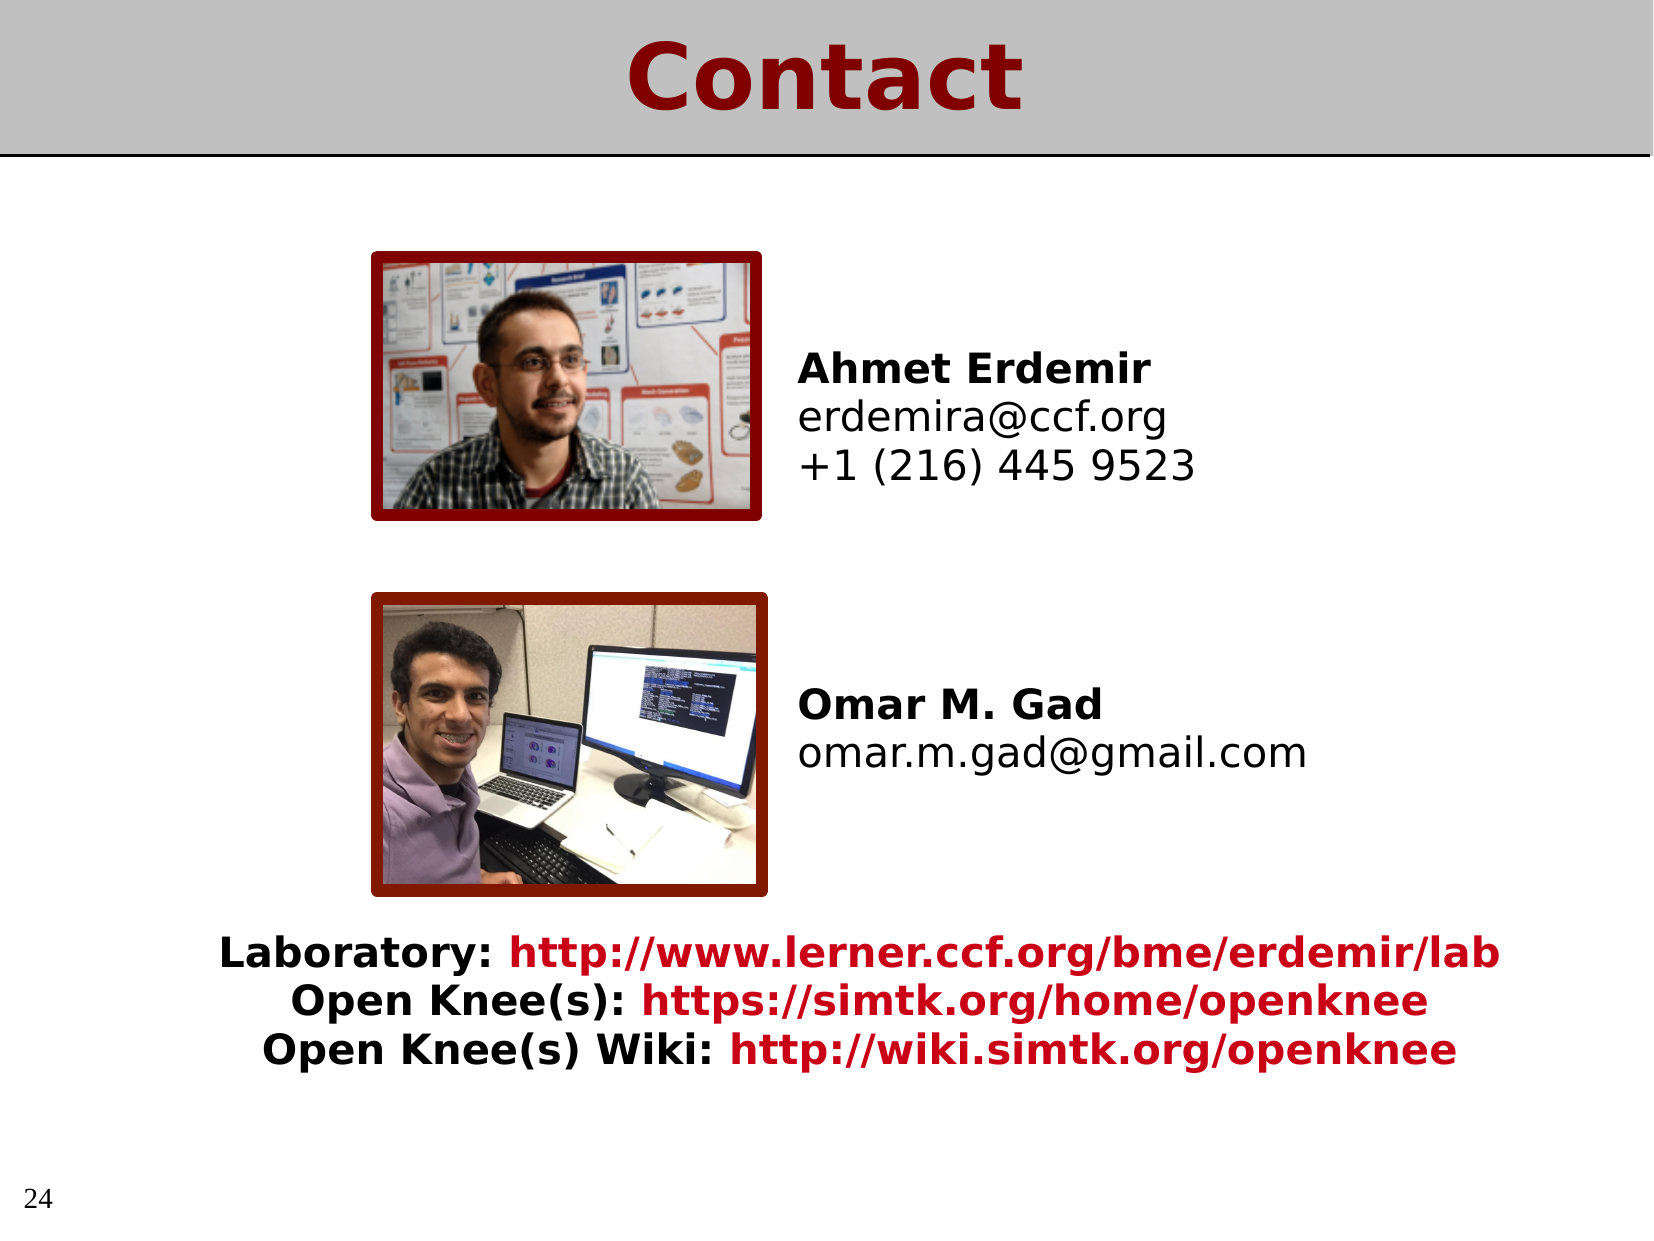

Contact
Ahmet Erdemir
erdemira@ccf.org
+1 (216) 445 9523
Omar M. Gad
omar.m.gad@gmail.com
Laboratory: http://www.lerner.ccf.org/bme/erdemir/lab
Open Knee(s): https://simtk.org/home/openknee
Open Knee(s) Wiki: http://wiki.simtk.org/openknee